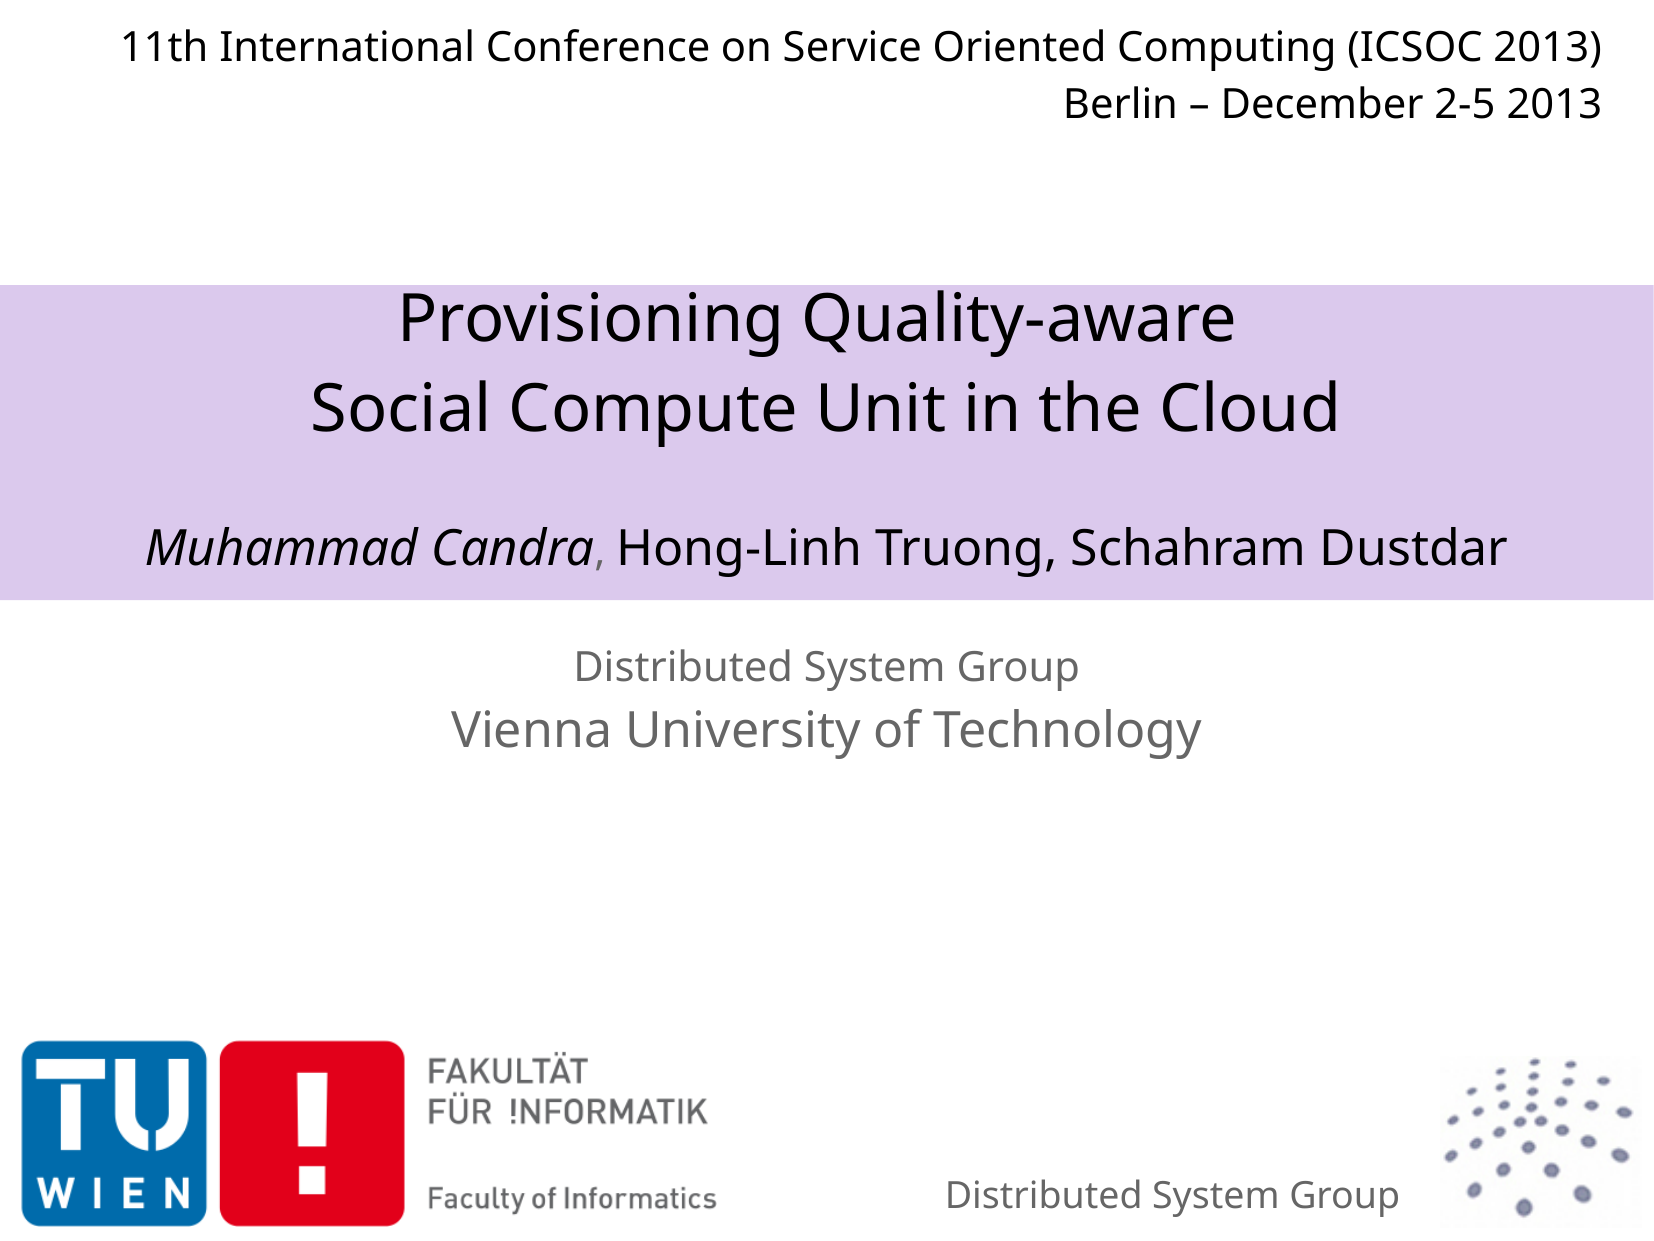

11th International Conference on Service Oriented Computing (ICSOC 2013)
Berlin – December 2-5 2013
# Provisioning Quality-aware
Social Compute Unit in the Cloud
Muhammad Candra, Hong-Linh Truong, Schahram Dustdar
Distributed System Group
Vienna University of Technology
Distributed System Group